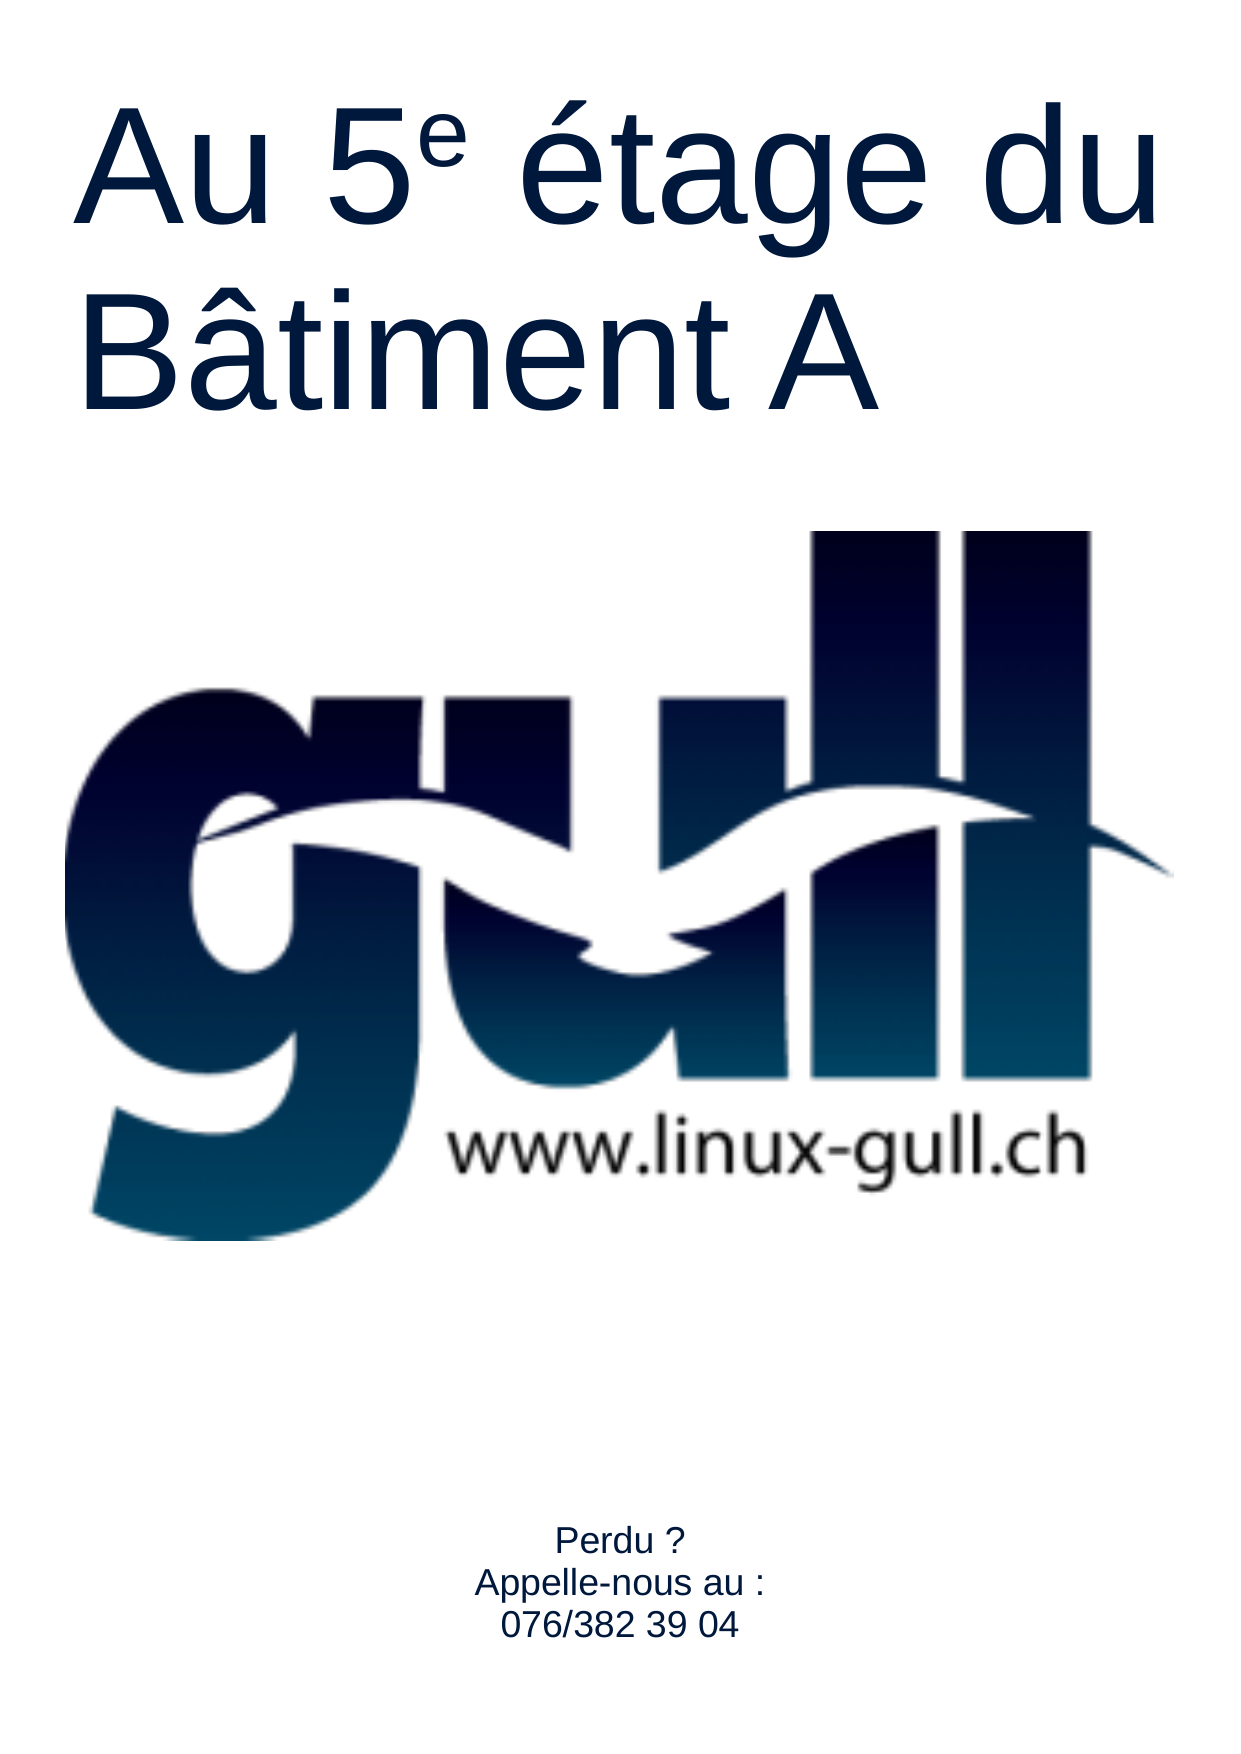

Au 5e étage du
Bâtiment A
Perdu ?
Appelle-nous au :
076/382 39 04